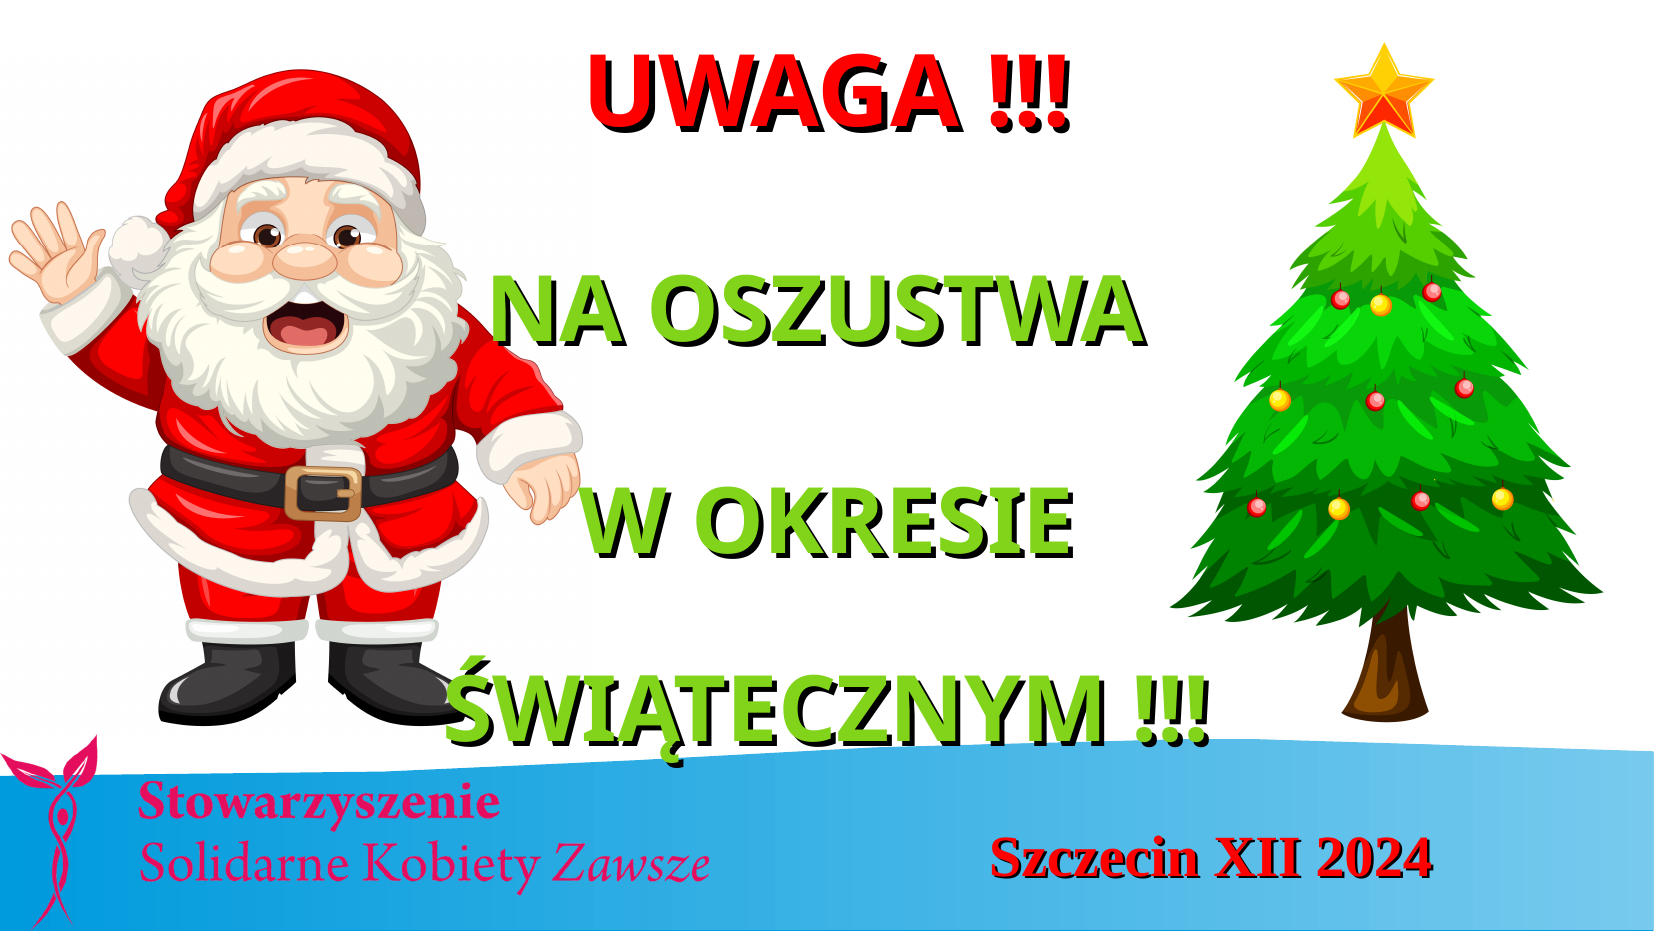

Uwaga !!!
na oszustwa
w okresie świątecznym !!!
Szczecin XII 2024